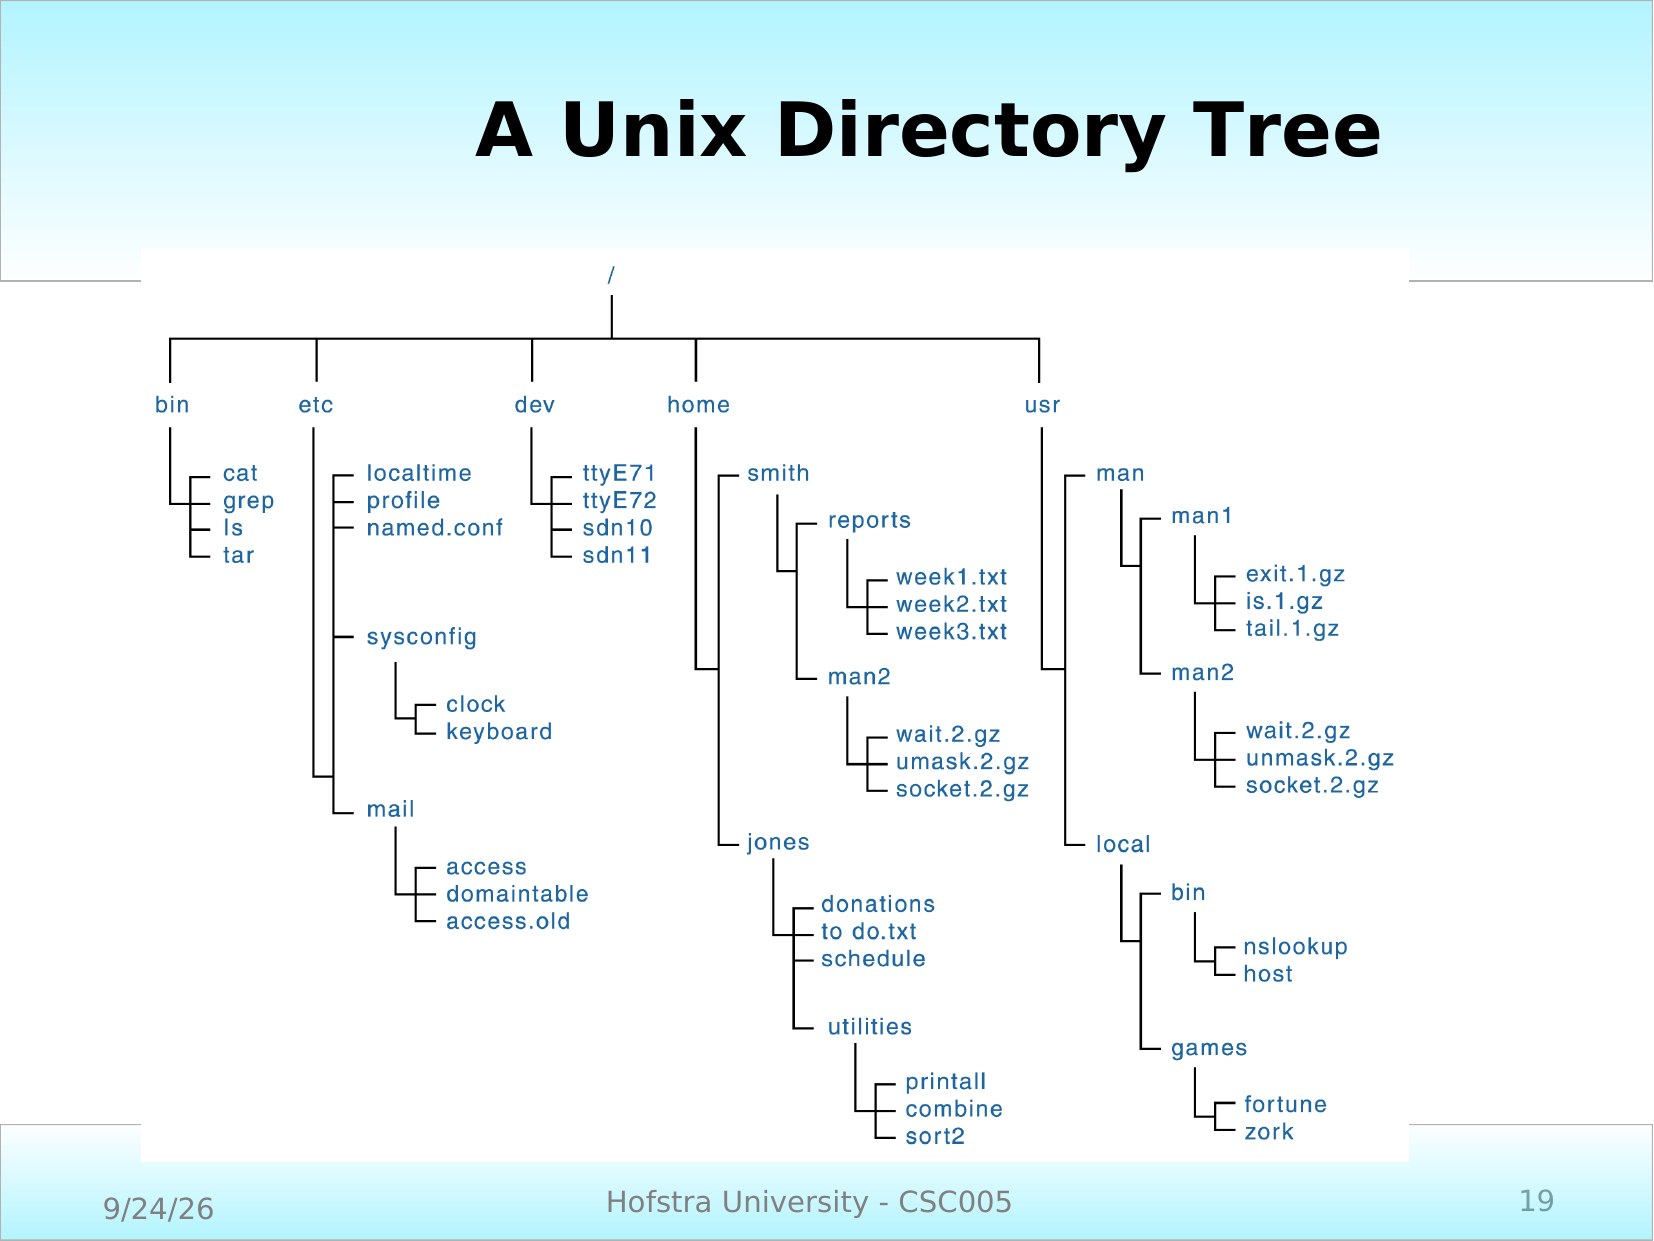

# A Unix Directory Tree
19
Hofstra University - CSC005